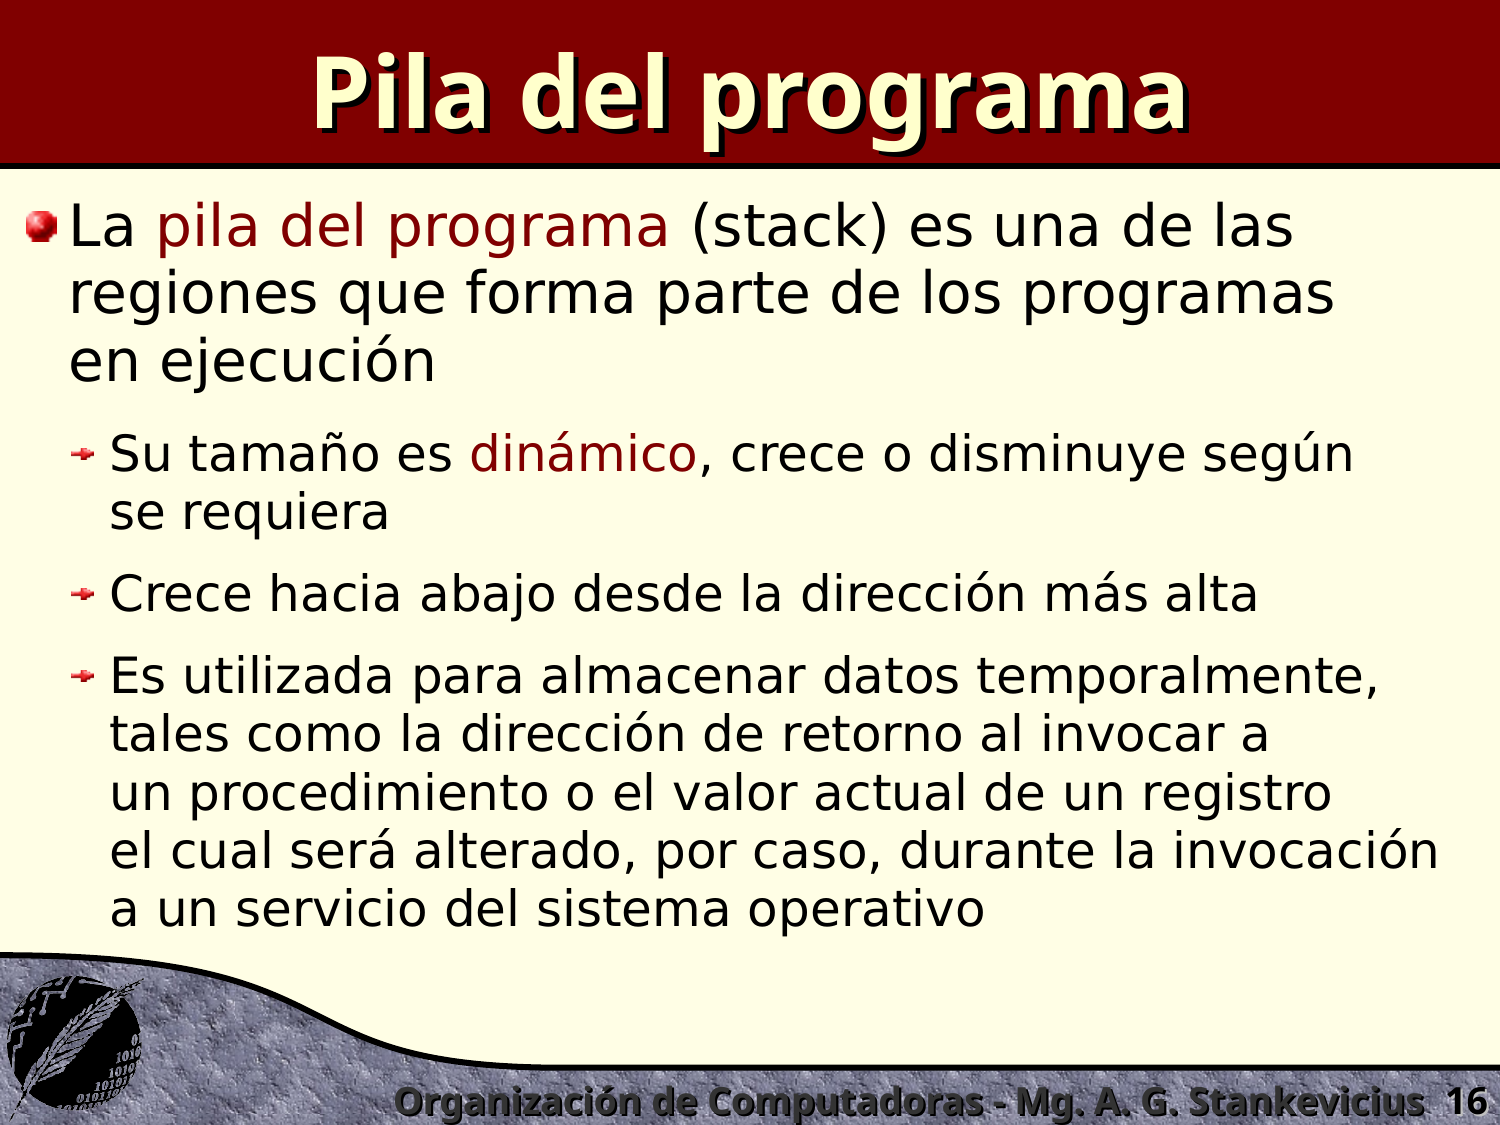

# Pila del programa
La pila del programa (stack) es una de las regiones que forma parte de los programas
en ejecución
Su tamaño es dinámico, crece o disminuye según
se requiera
Crece hacia abajo desde la dirección más alta
Es utilizada para almacenar datos temporalmente, tales como la dirección de retorno al invocar a
un procedimiento o el valor actual de un registro
el cual será alterado, por caso, durante la invocación
a un servicio del sistema operativo
16